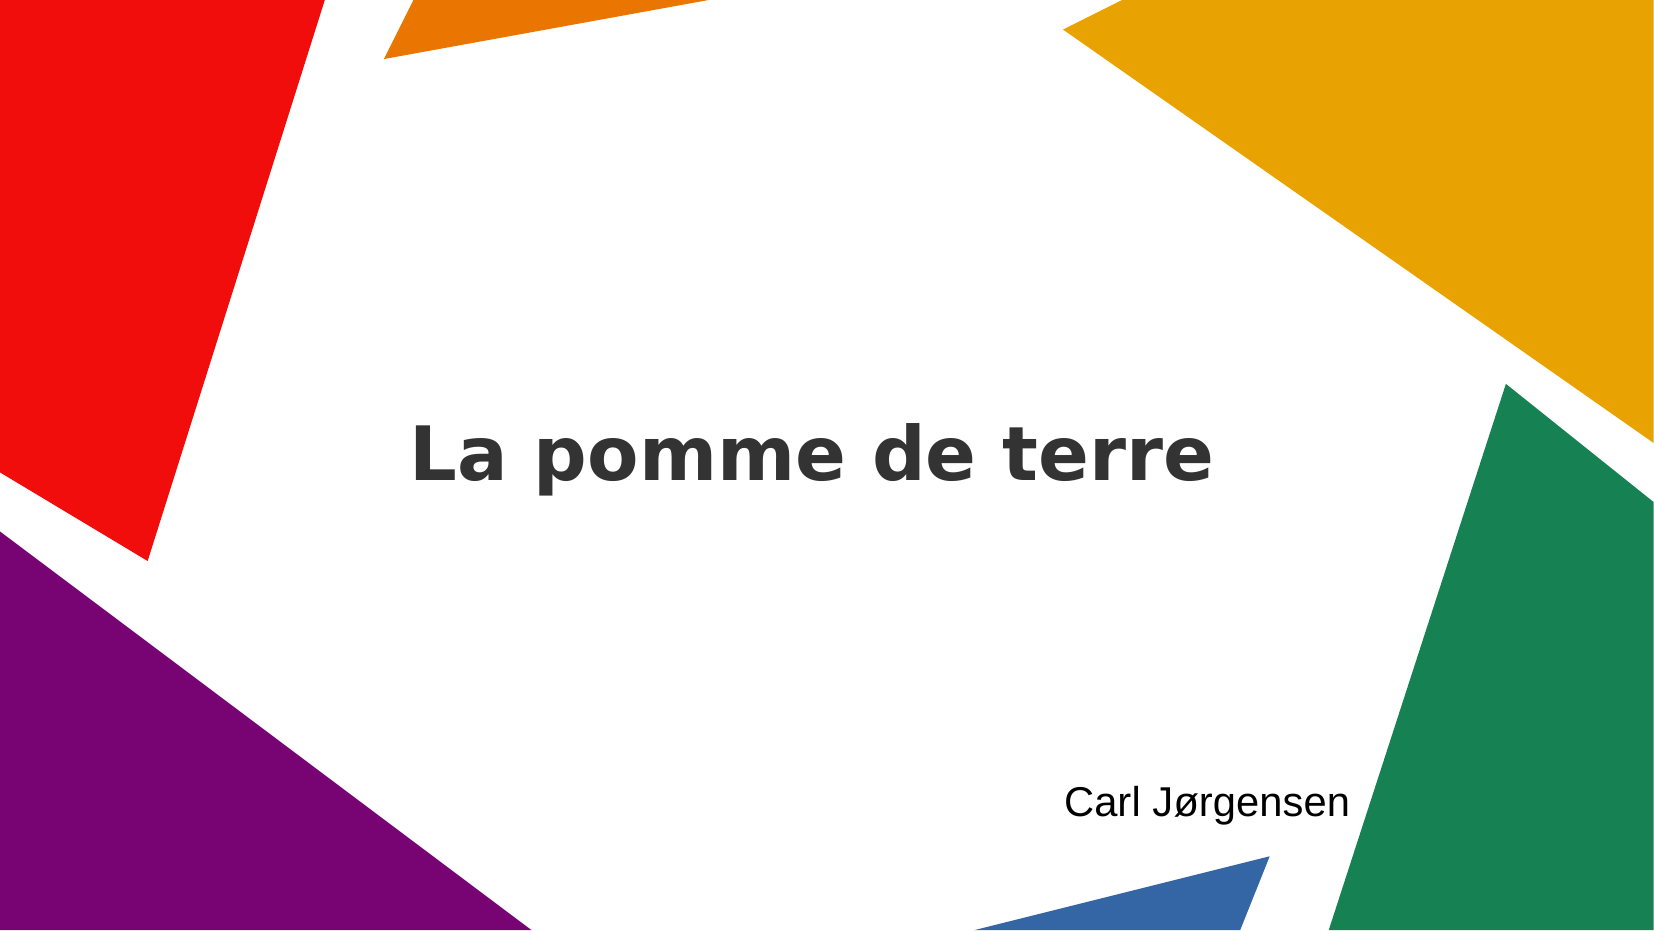

La pomme de terre
# Carl Jørgensen